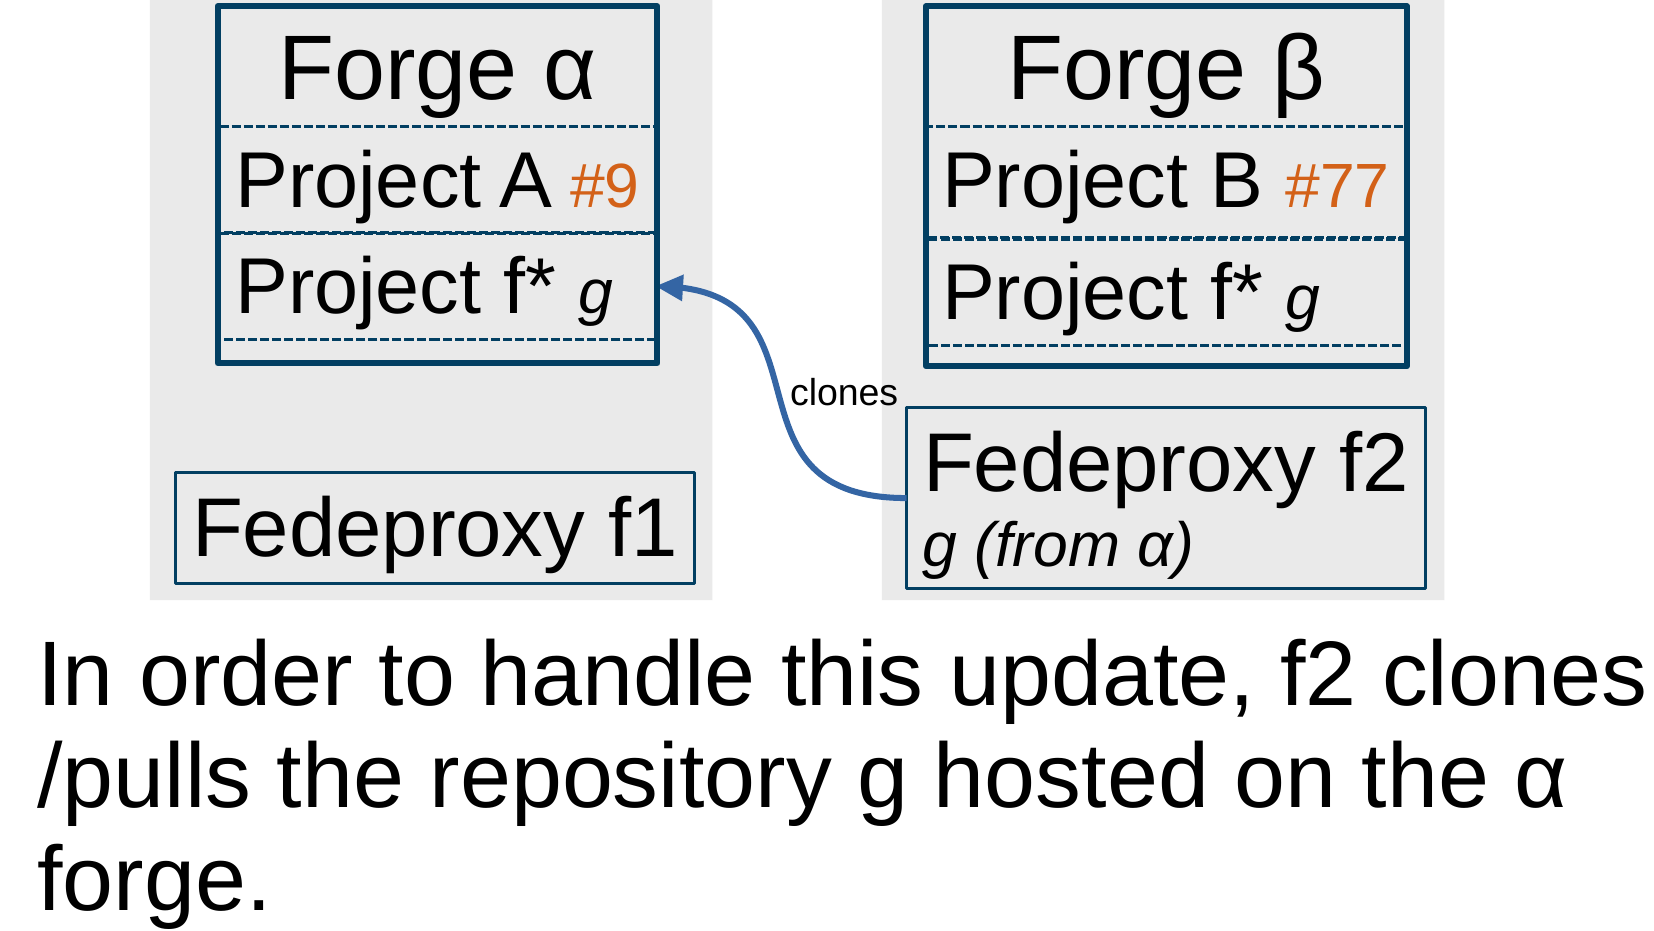

Forge α
Forge β
Project A #9
Project B #77
Project f* g
Project f* g
Fedeproxy f2
g (from α)
Fedeproxy f1
# In order to handle this update, f2 clones /pulls the repository g hosted on the α forge.